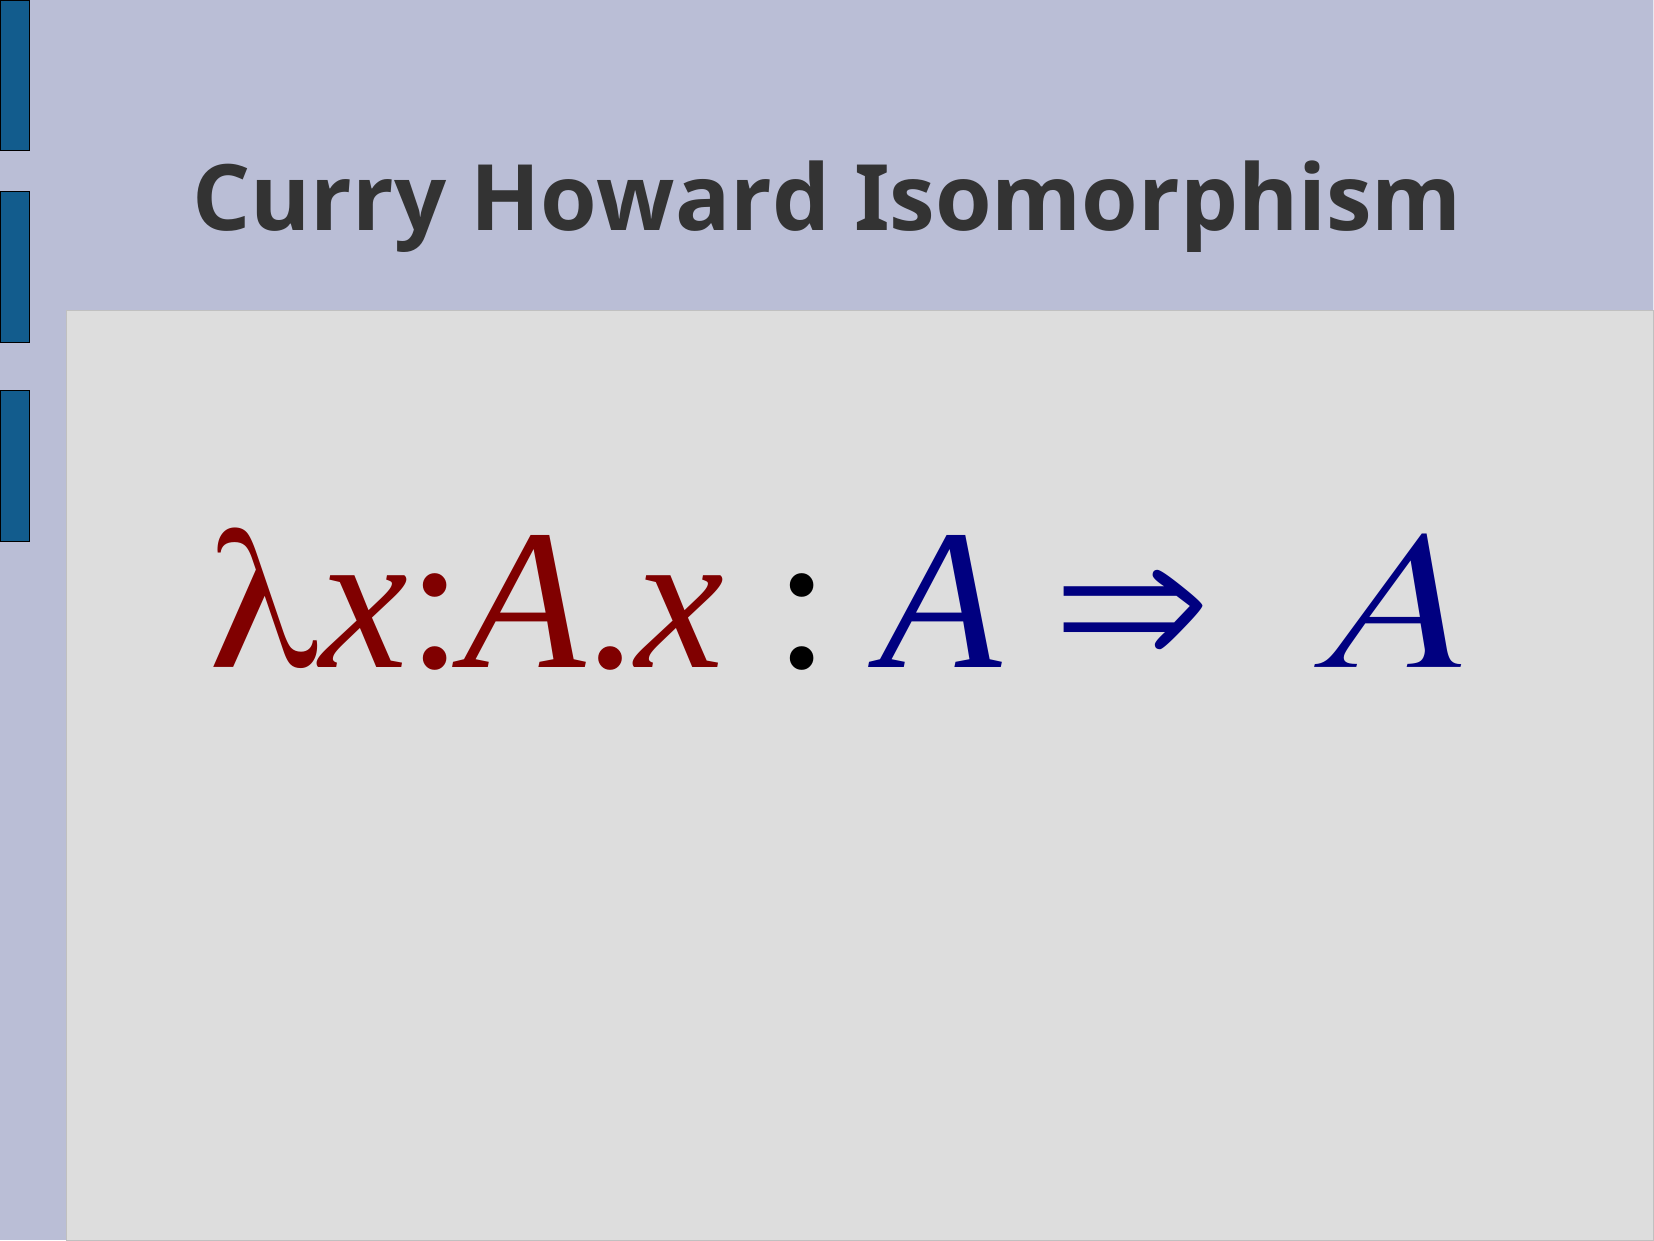

# Curry Howard Isomorphism
x:A.x : A  A